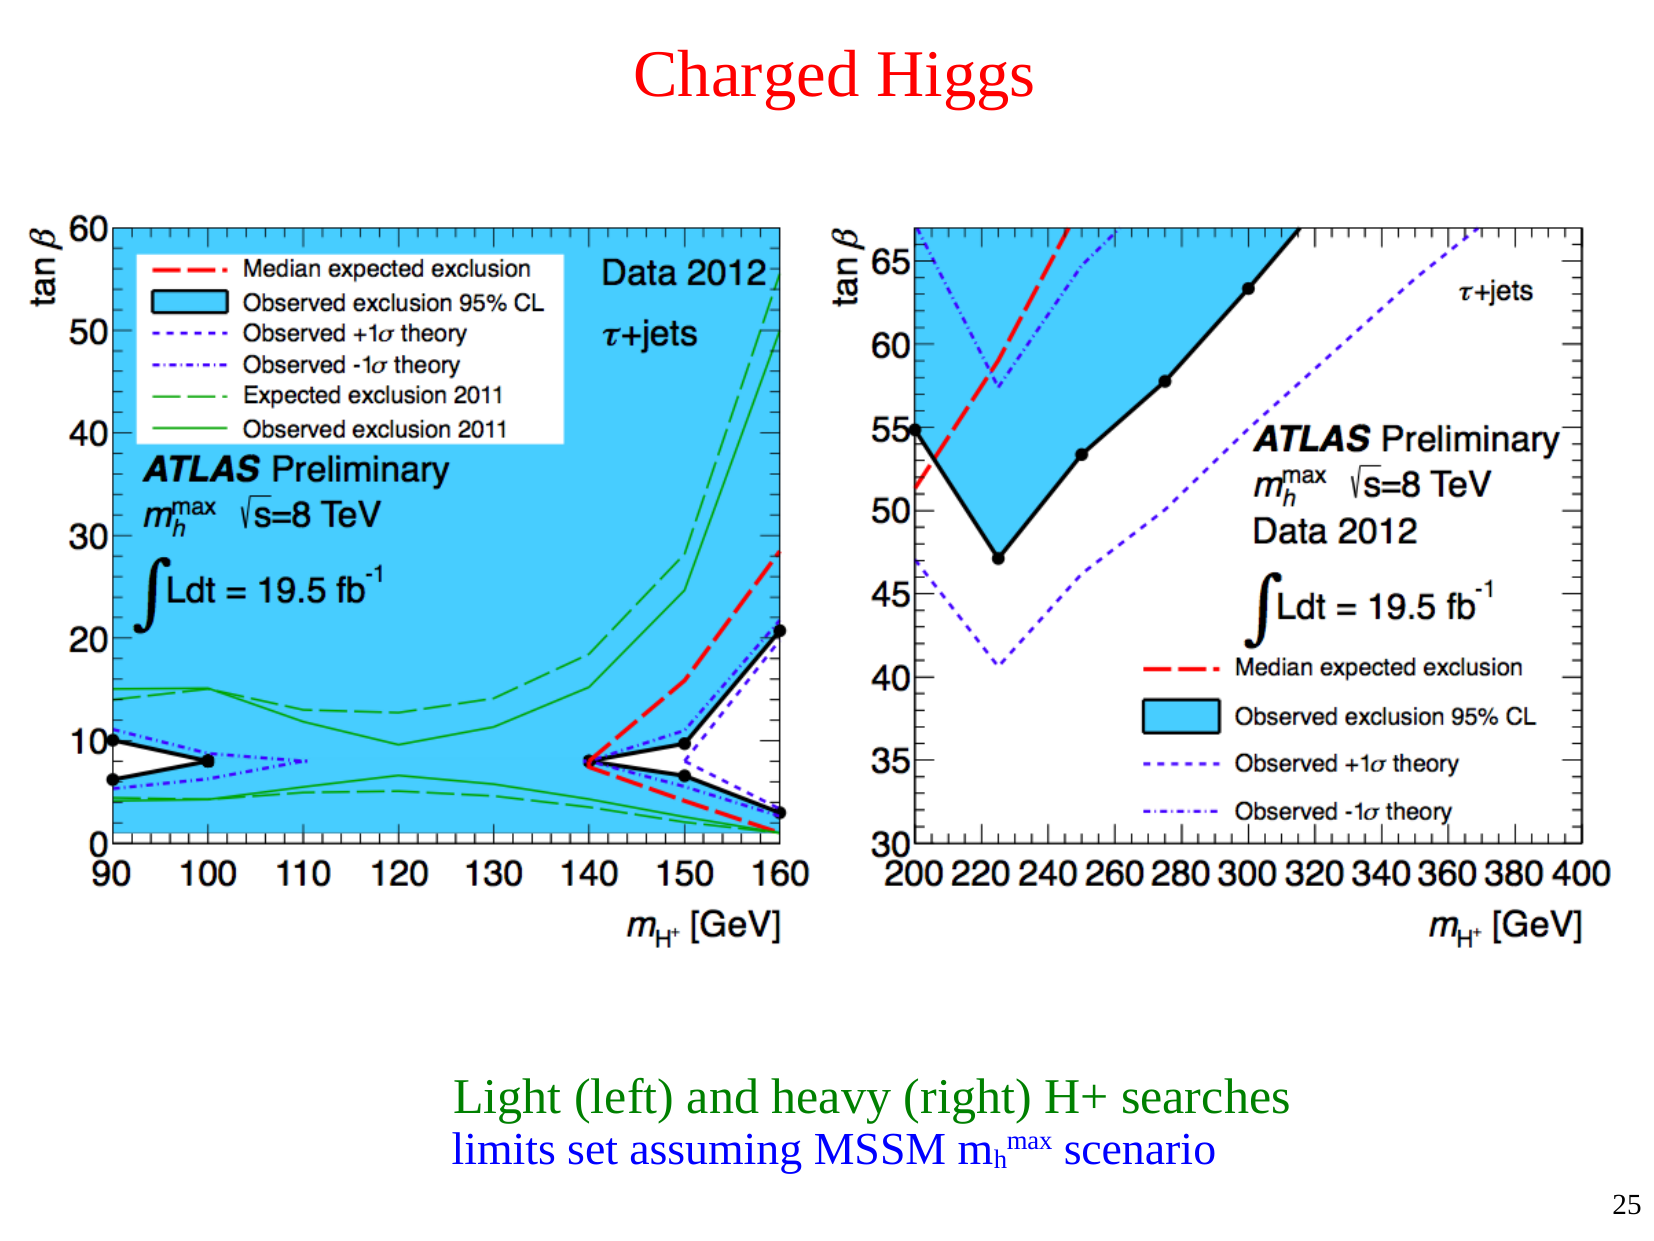

# Charged Higgs
Light (left) and heavy (right) H+ searches
limits set assuming MSSM mhmax scenario
25